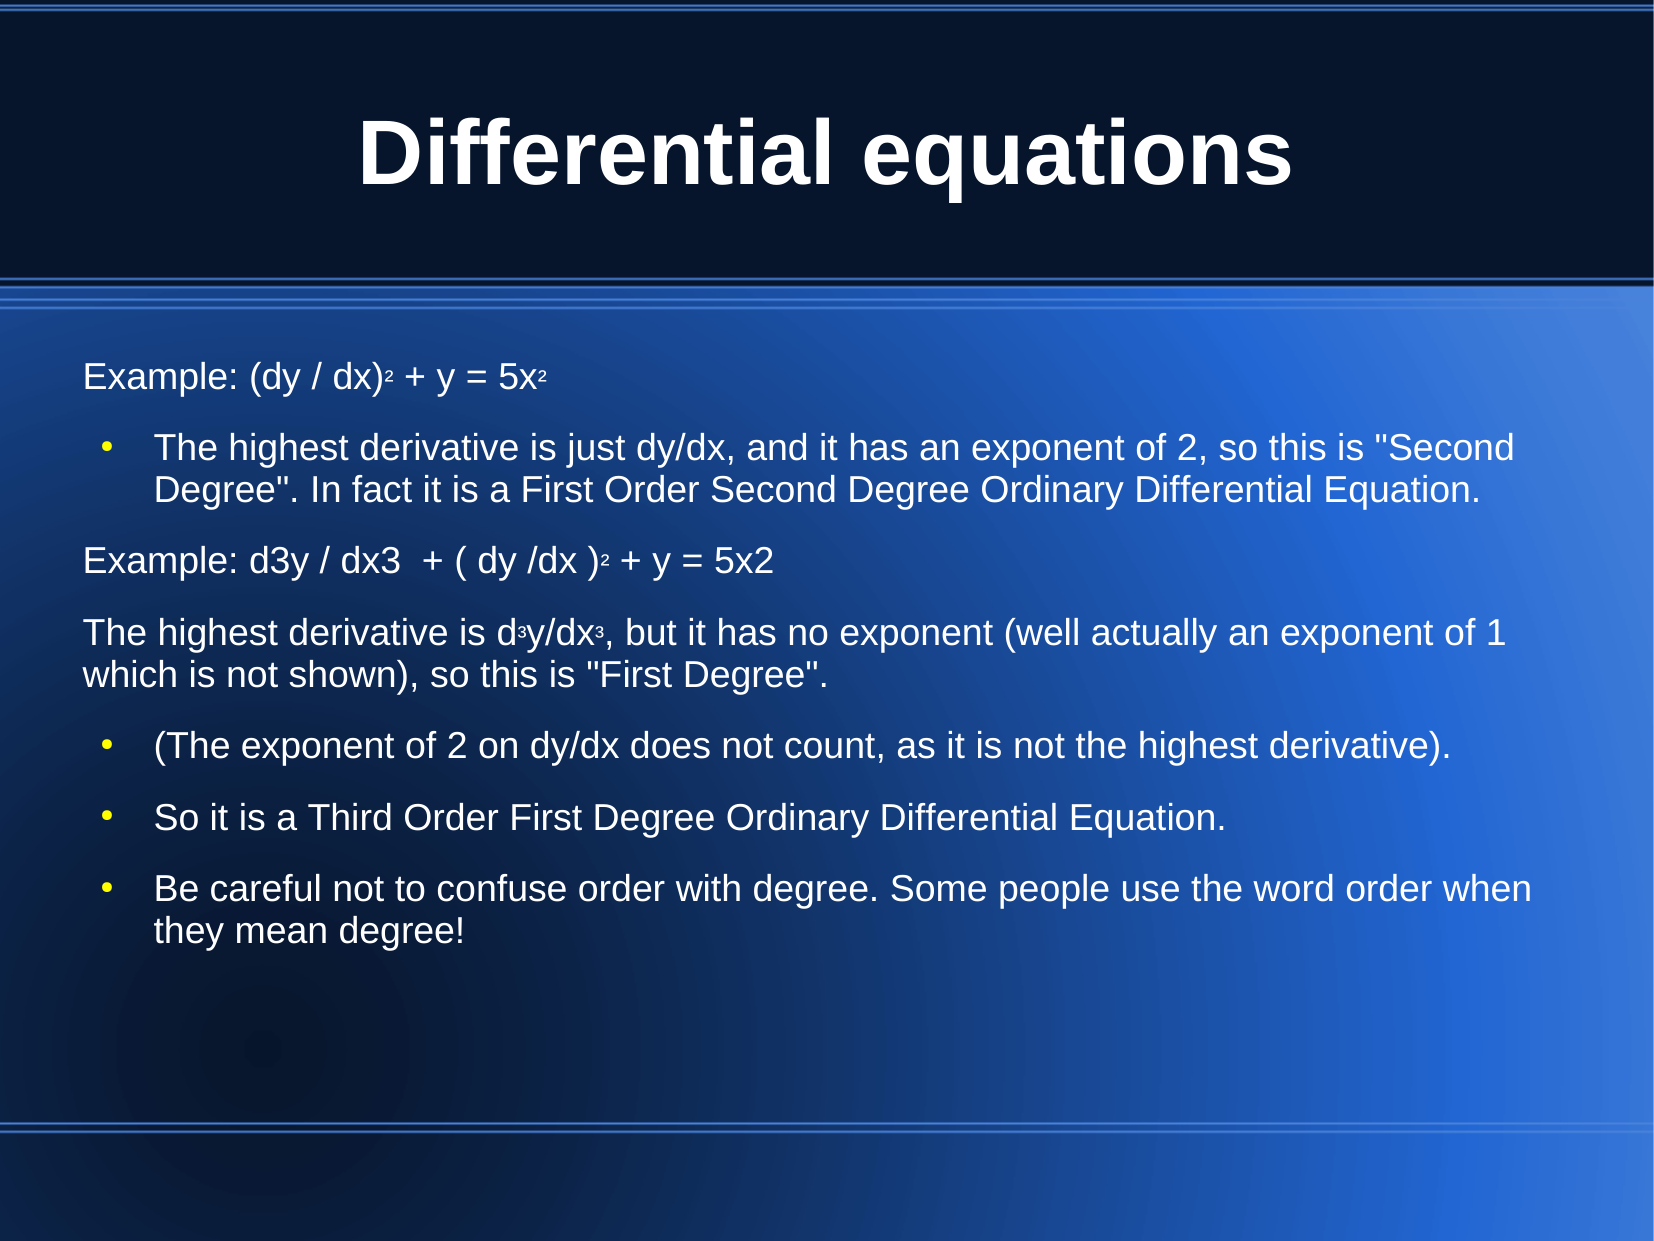

# Differential equations
Example: (dy / dx)² + y = 5x²
The highest derivative is just dy/dx, and it has an exponent of 2, so this is "Second Degree". In fact it is a First Order Second Degree Ordinary Differential Equation.
Example: d3y / dx3 + ( dy /dx )² + y = 5x2
The highest derivative is d³y/dx³, but it has no exponent (well actually an exponent of 1 which is not shown), so this is "First Degree".
(The exponent of 2 on dy/dx does not count, as it is not the highest derivative).
So it is a Third Order First Degree Ordinary Differential Equation.
Be careful not to confuse order with degree. Some people use the word order when they mean degree!